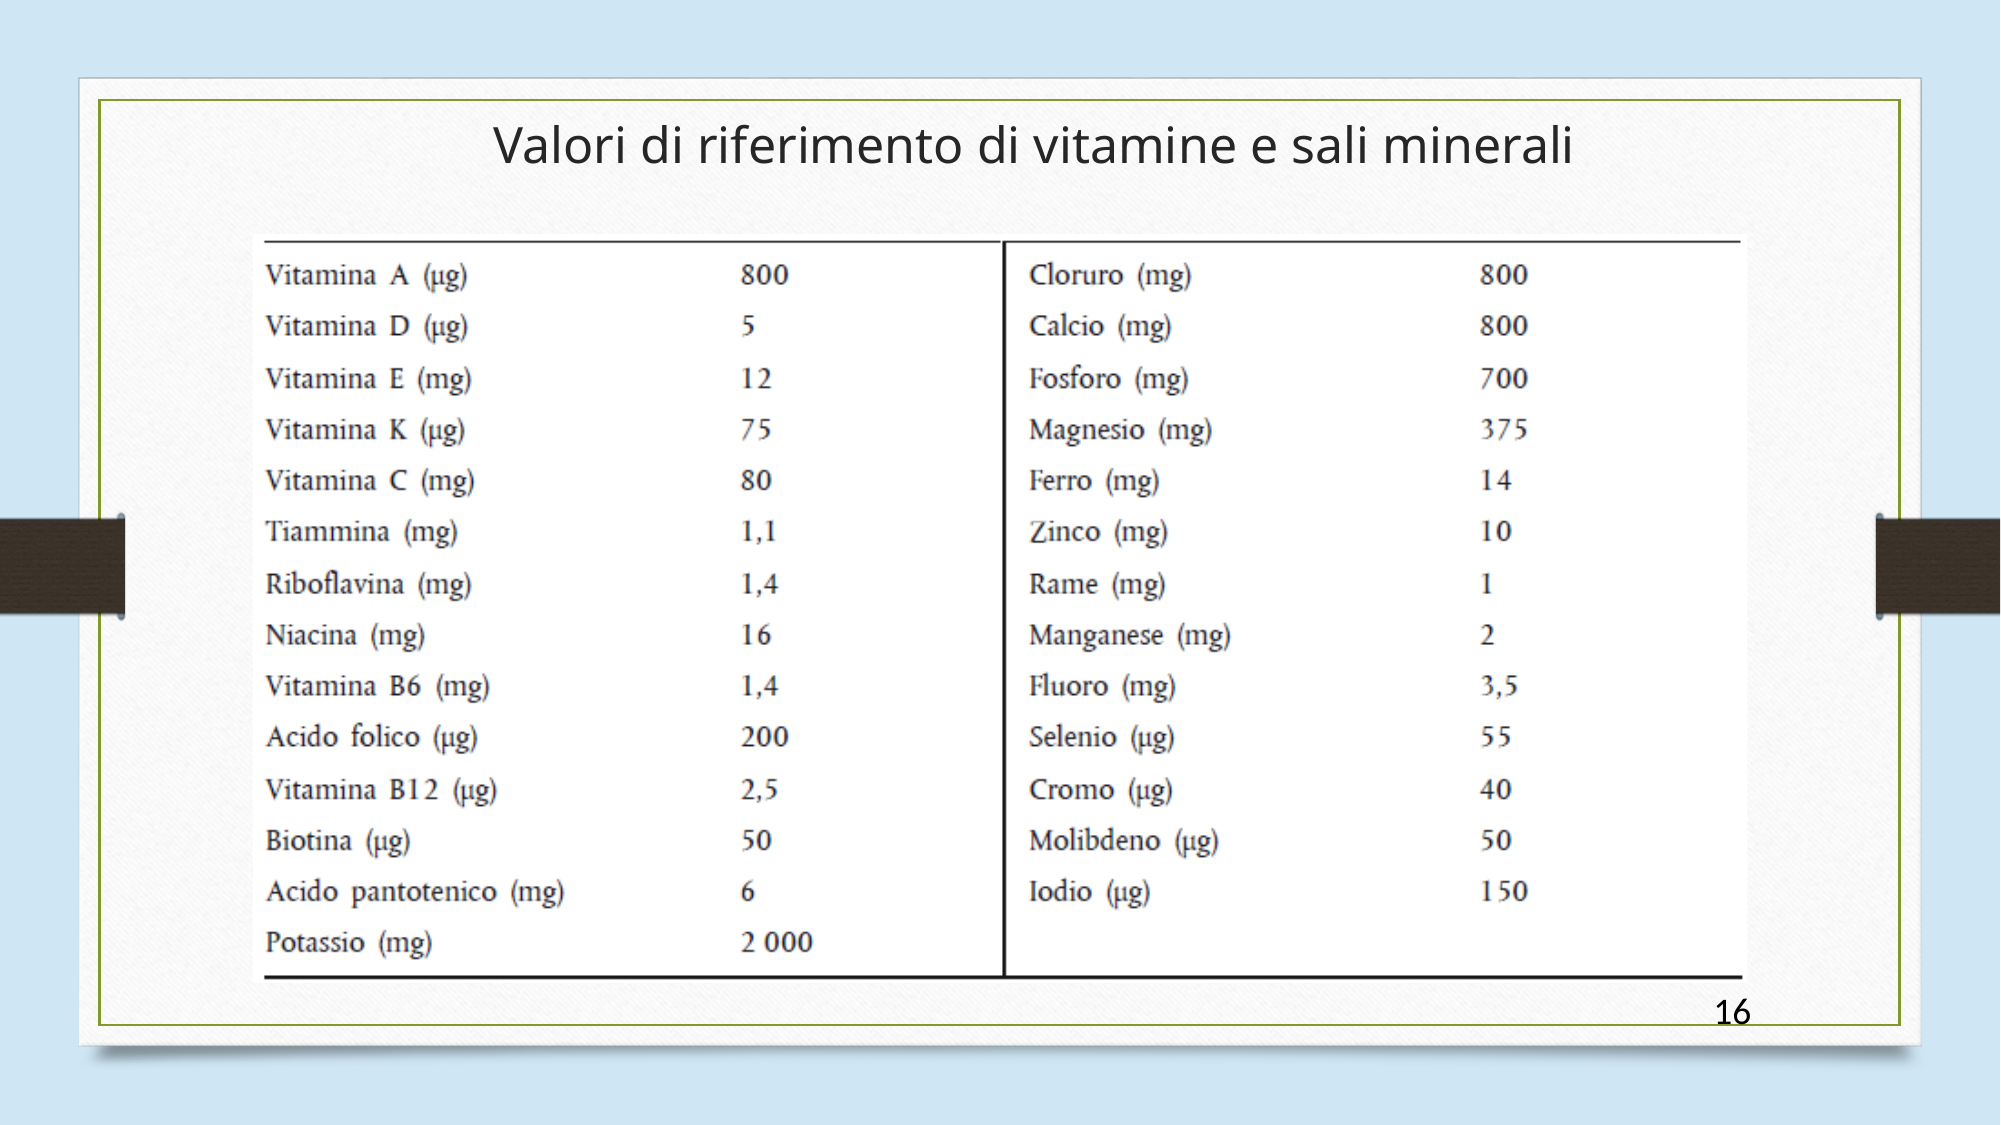

# Valori di riferimento di vitamine e sali minerali